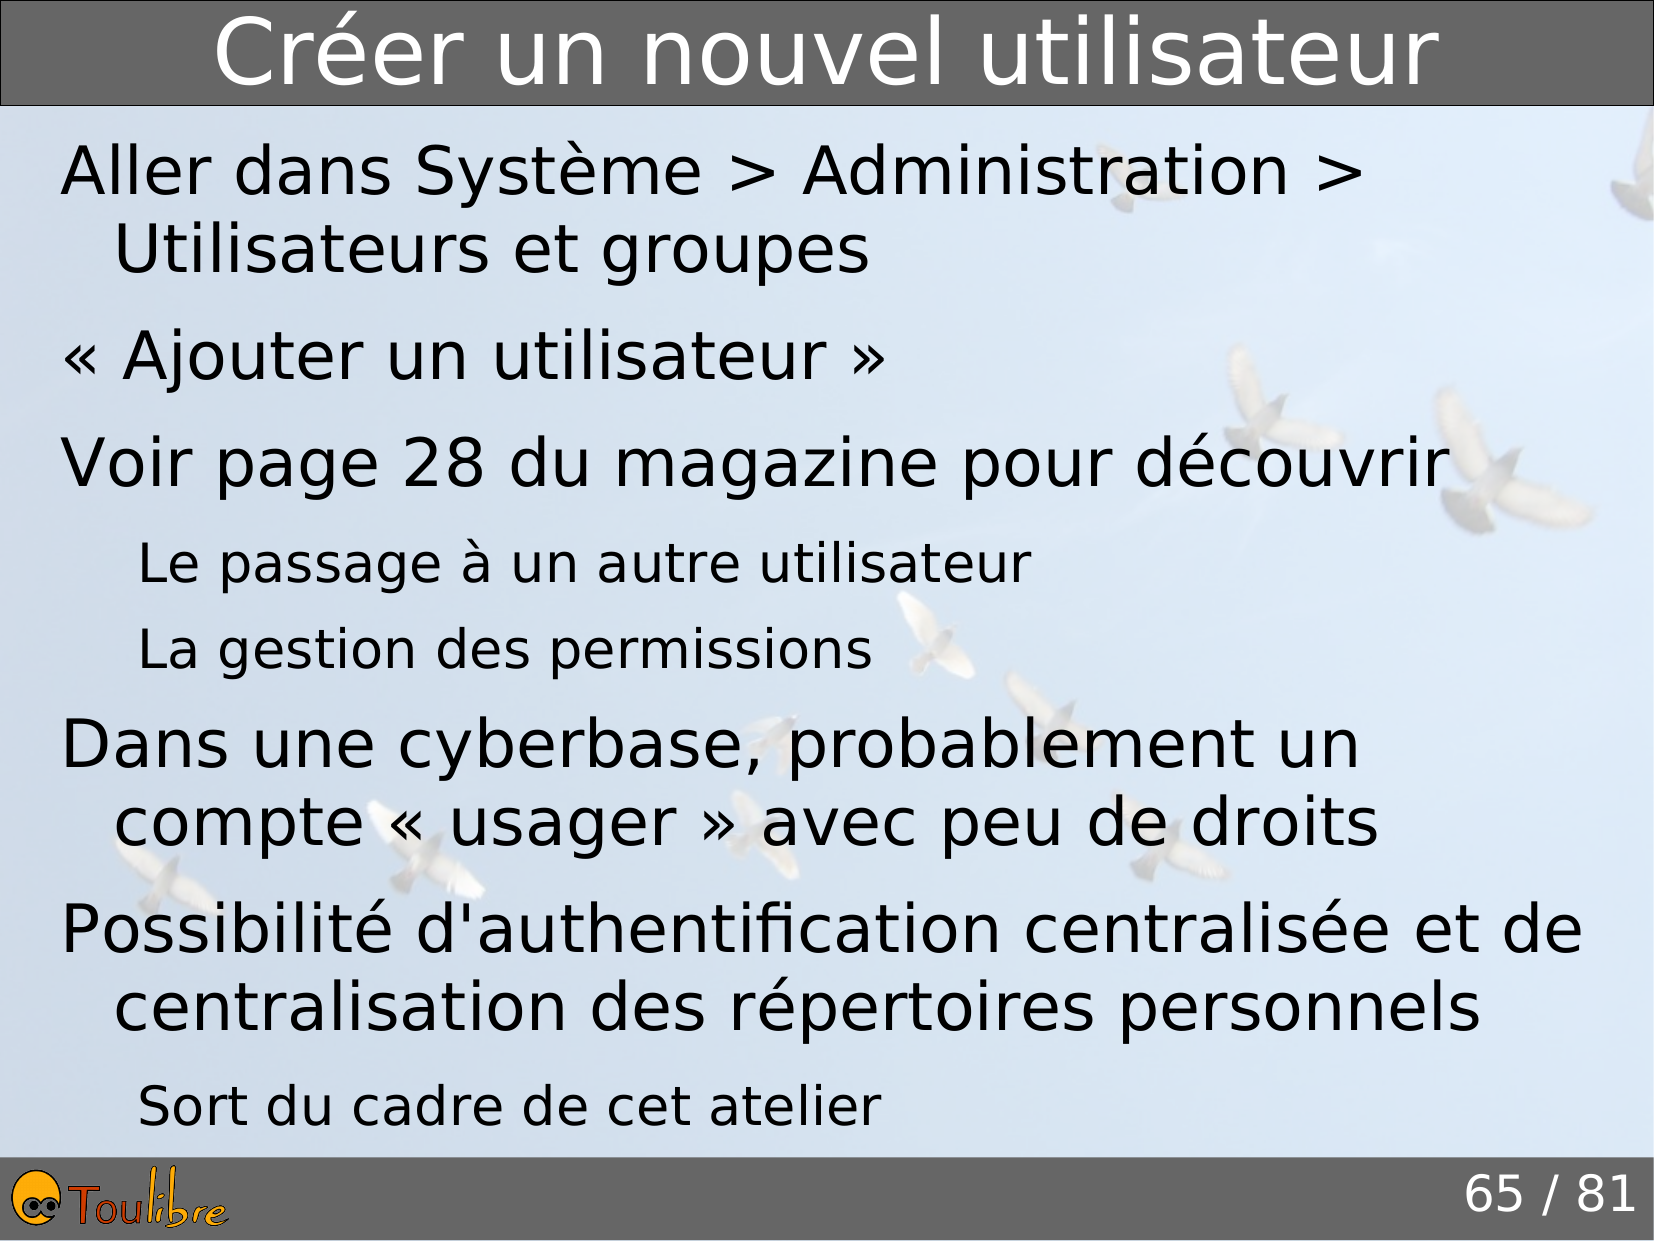

# Créer un nouvel utilisateur
Aller dans Système > Administration > Utilisateurs et groupes
« Ajouter un utilisateur »
Voir page 28 du magazine pour découvrir
Le passage à un autre utilisateur
La gestion des permissions
Dans une cyberbase, probablement un compte « usager » avec peu de droits
Possibilité d'authentification centralisée et de centralisation des répertoires personnels
Sort du cadre de cet atelier